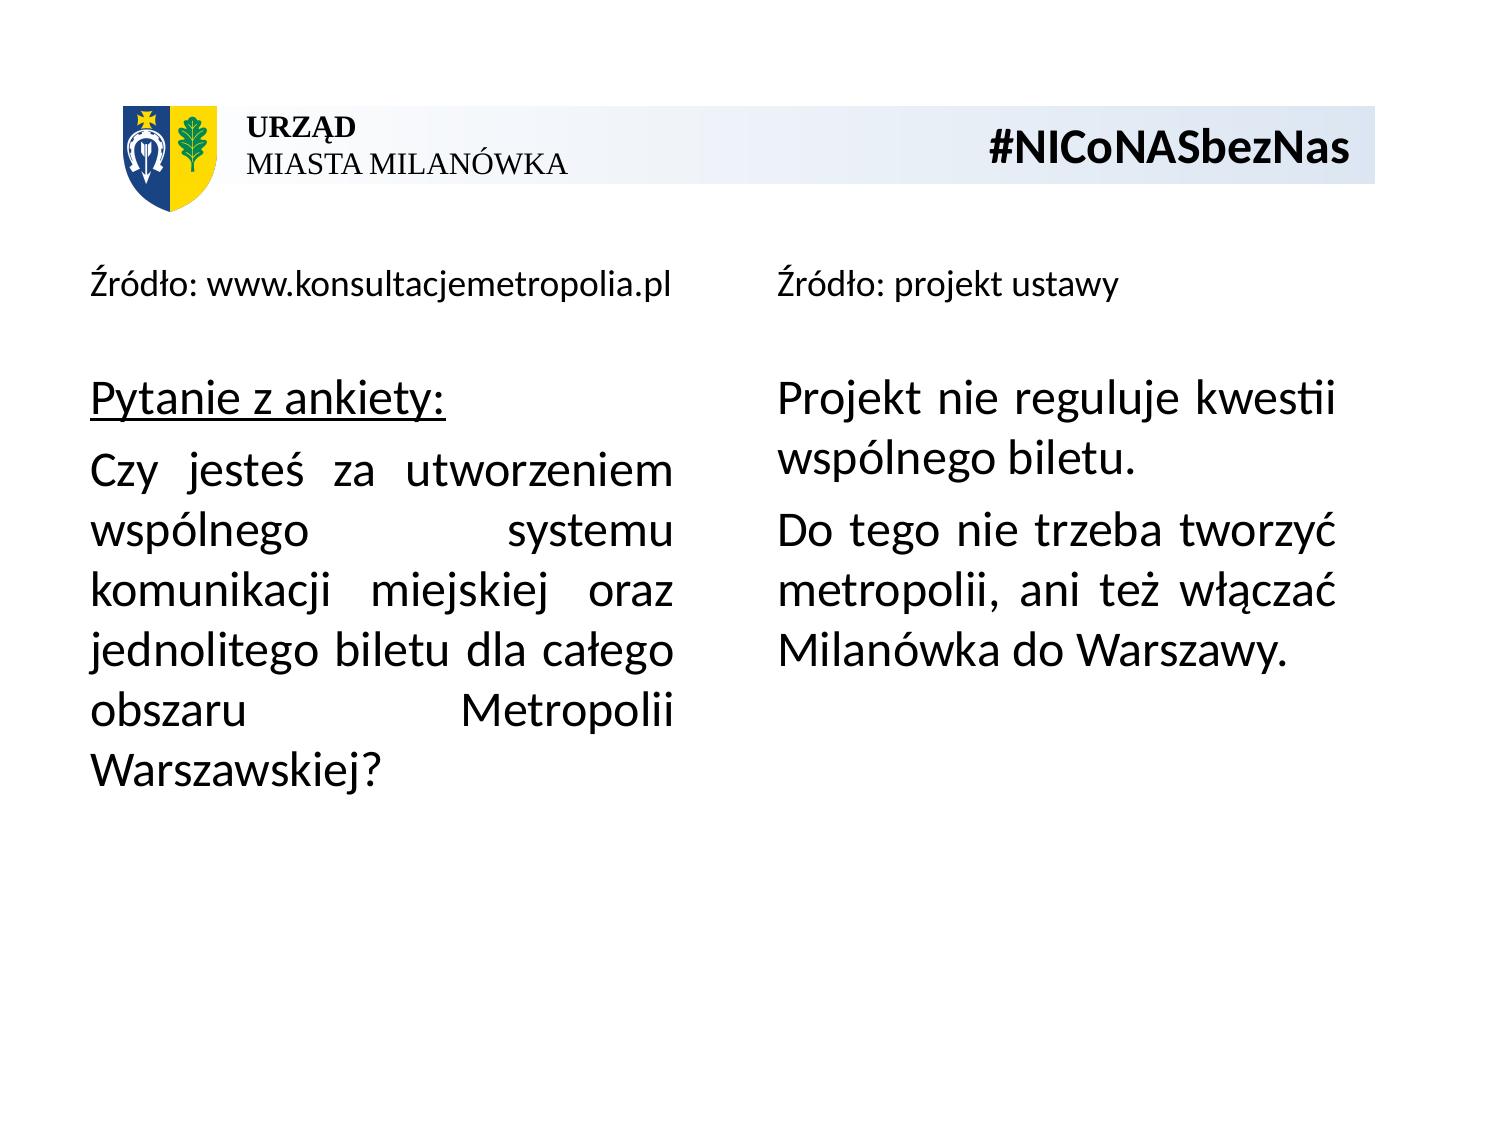

Urząd
Miasta Milanówka
#NICoNASbezNas
# Źródło: www.konsultacjemetropolia.pl
Źródło: projekt ustawy
Pytanie z ankiety:
Czy jesteś za utworzeniem wspólnego systemu komunikacji miejskiej oraz jednolitego biletu dla całego obszaru Metropolii Warszawskiej?
Projekt nie reguluje kwestii wspólnego biletu.
Do tego nie trzeba tworzyć metropolii, ani też włączać Milanówka do Warszawy.